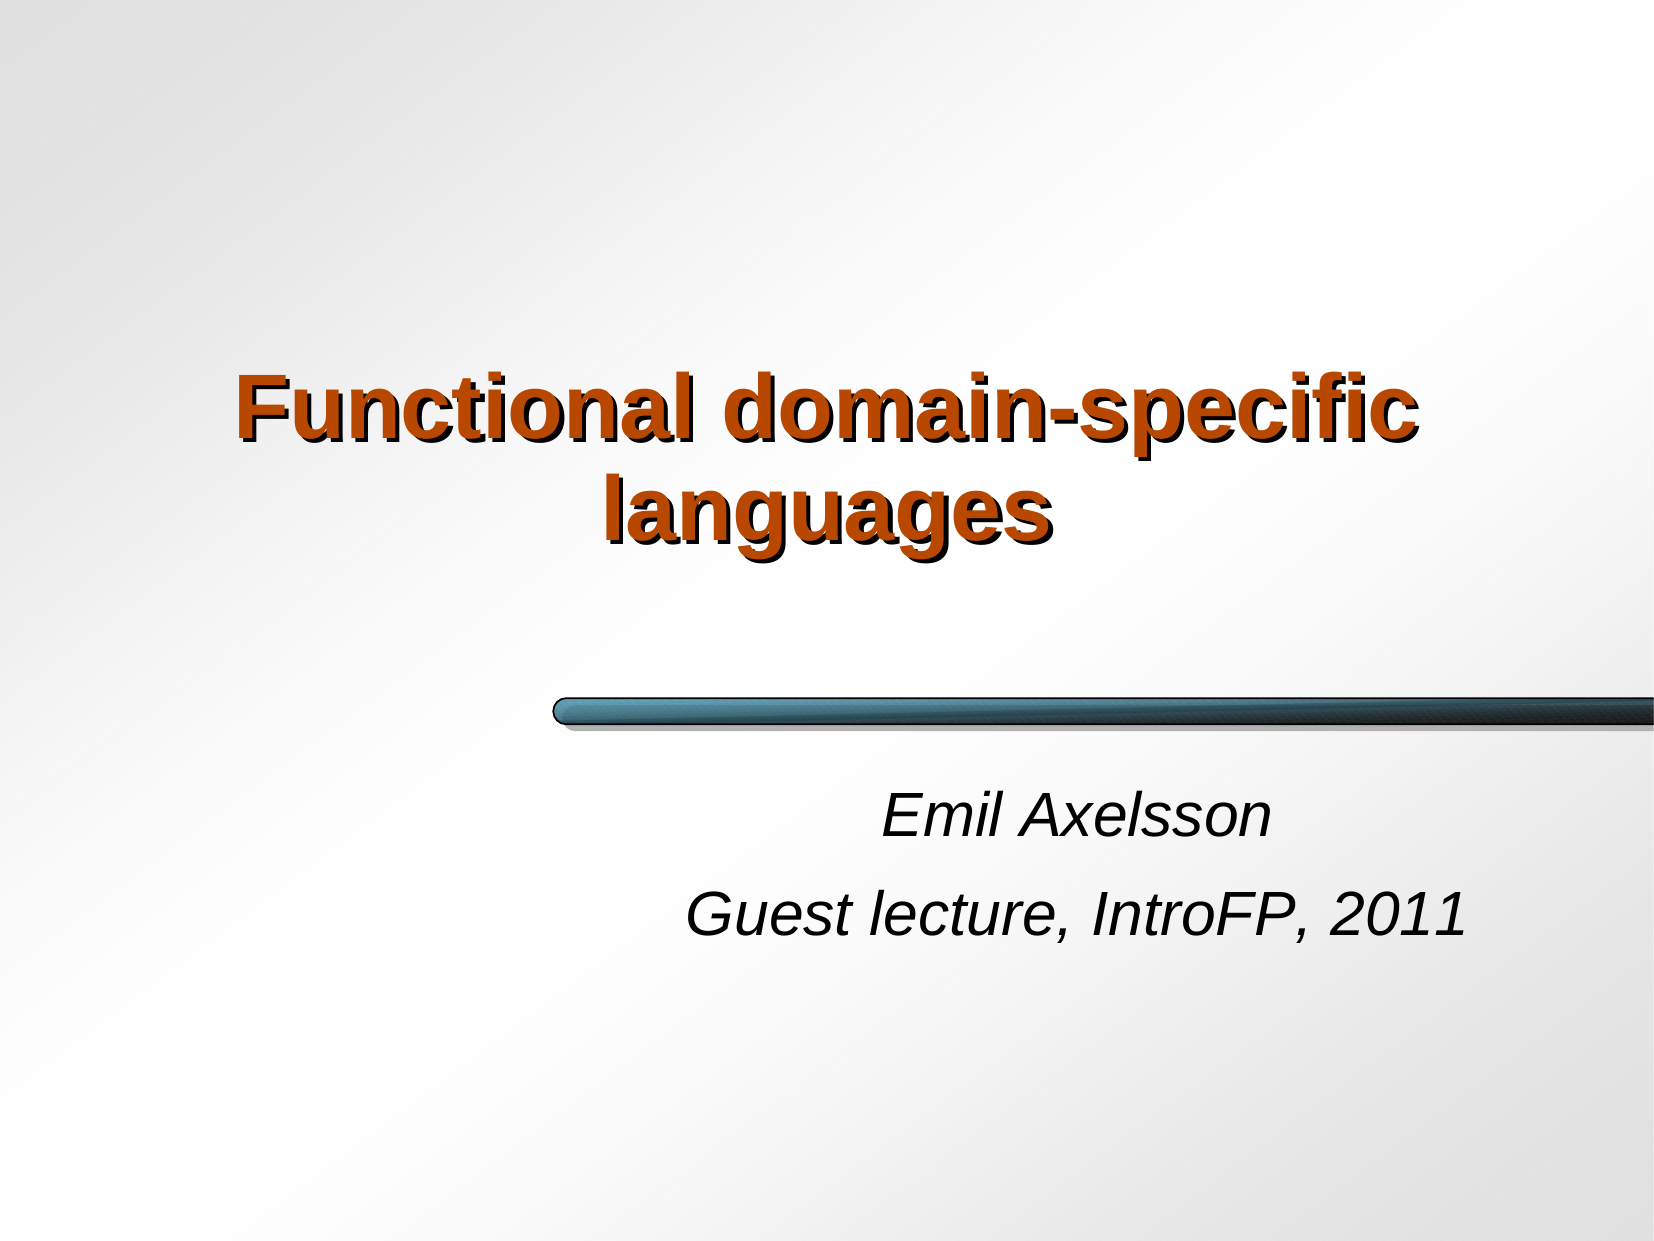

# Functional domain-specific languages
Emil Axelsson
Guest lecture, IntroFP, 2011